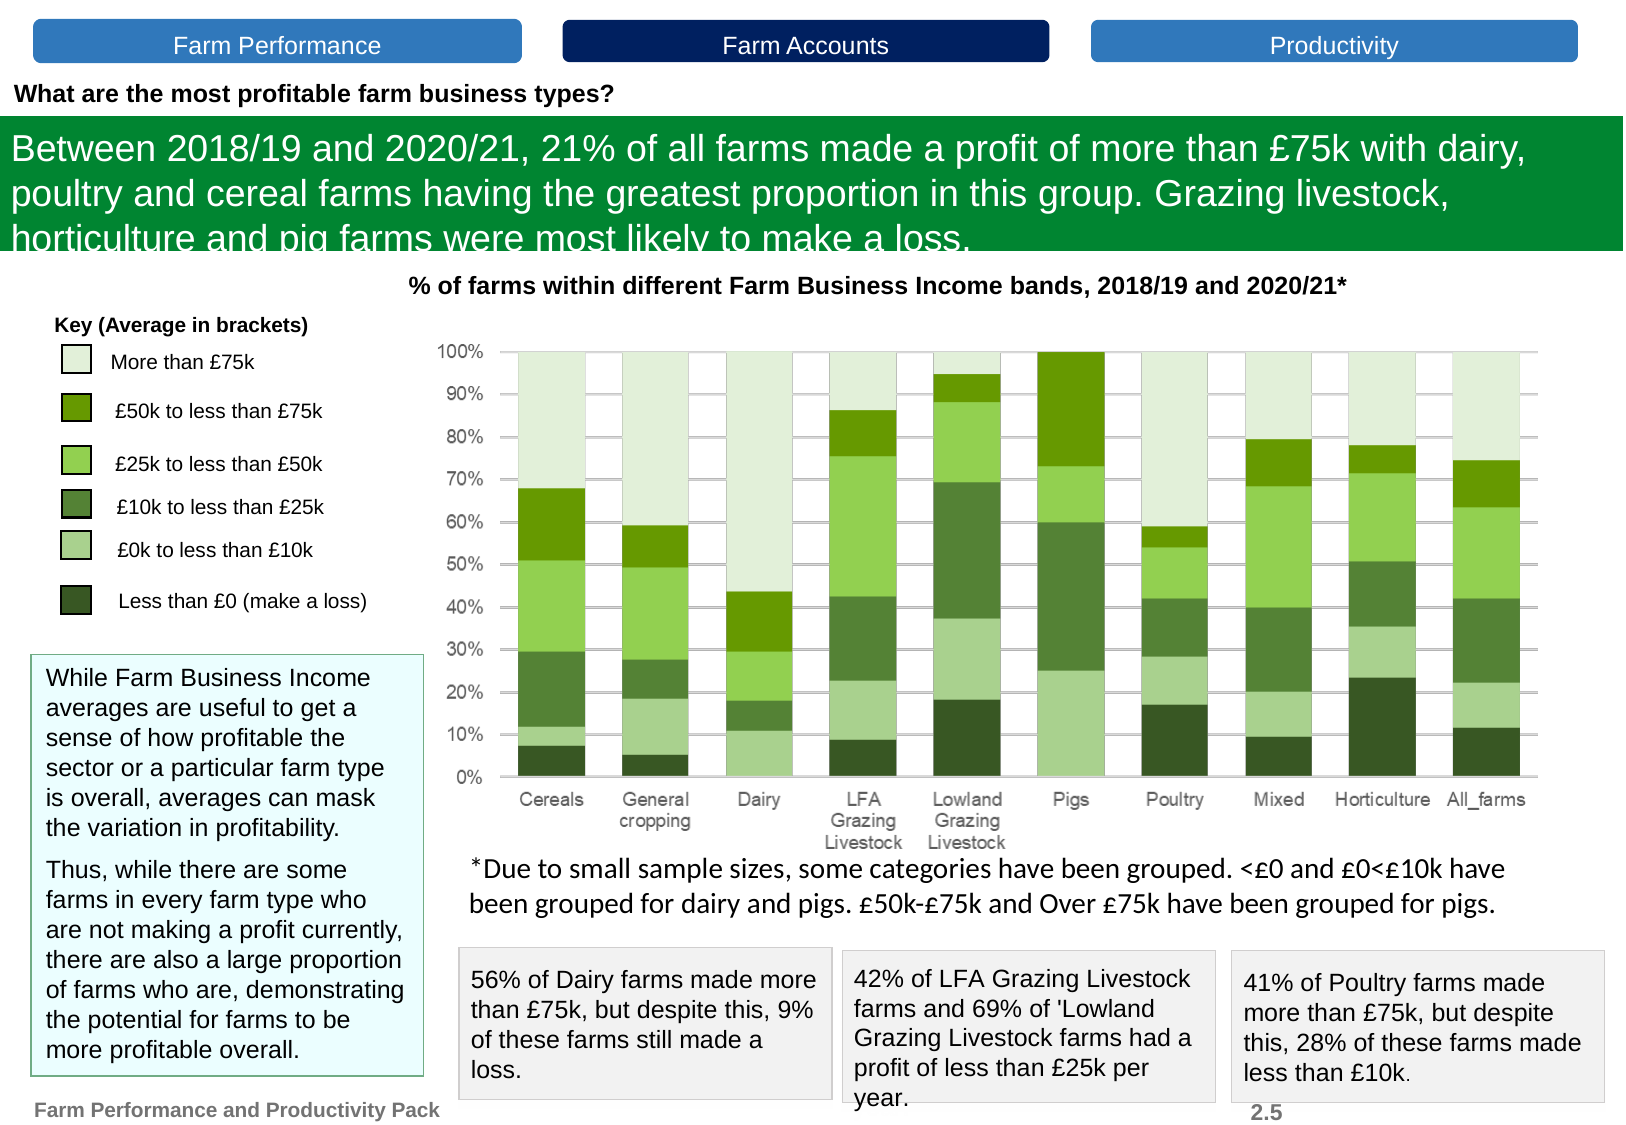

Farm Performance
Farm Accounts
Productivity
What are the most profitable farm business types?
Between 2018/19 and 2020/21, 21% of all farms made a profit of more than £75k with dairy, poultry and cereal farms having the greatest proportion in this group. Grazing livestock, horticulture and pig farms were most likely to make a loss.
# Slide 2.4 – What are the most profitable farm business types?
% of farms within different Farm Business Income bands, 2018/19 and 2020/21*
Key (Average in brackets)
More than £75k
£50k to less than £75k
£25k to less than £50k
£10k to less than £25k
£0k to less than £10k
Less than £0 (make a loss)
While Farm Business Income averages are useful to get a sense of how profitable the sector or a particular farm type is overall, averages can mask the variation in profitability.
Thus, while there are some farms in every farm type who are not making a profit currently, there are also a large proportion of farms who are, demonstrating the potential for farms to be more profitable overall.
*Due to small sample sizes, some categories have been grouped. <£0 and £0<£10k have been grouped for dairy and pigs. £50k-£75k and Over £75k have been grouped for pigs.
56% of Dairy farms made more than £75k, but despite this, 9% of these farms still made a loss.
42% of LFA Grazing Livestock farms and 69% of 'Lowland Grazing Livestock farms had a profit of less than £25k per year.
41% of Poultry farms made more than £75k, but despite this, 28% of these farms made less than £10k.
2.5
Farm Performance and Productivity Pack